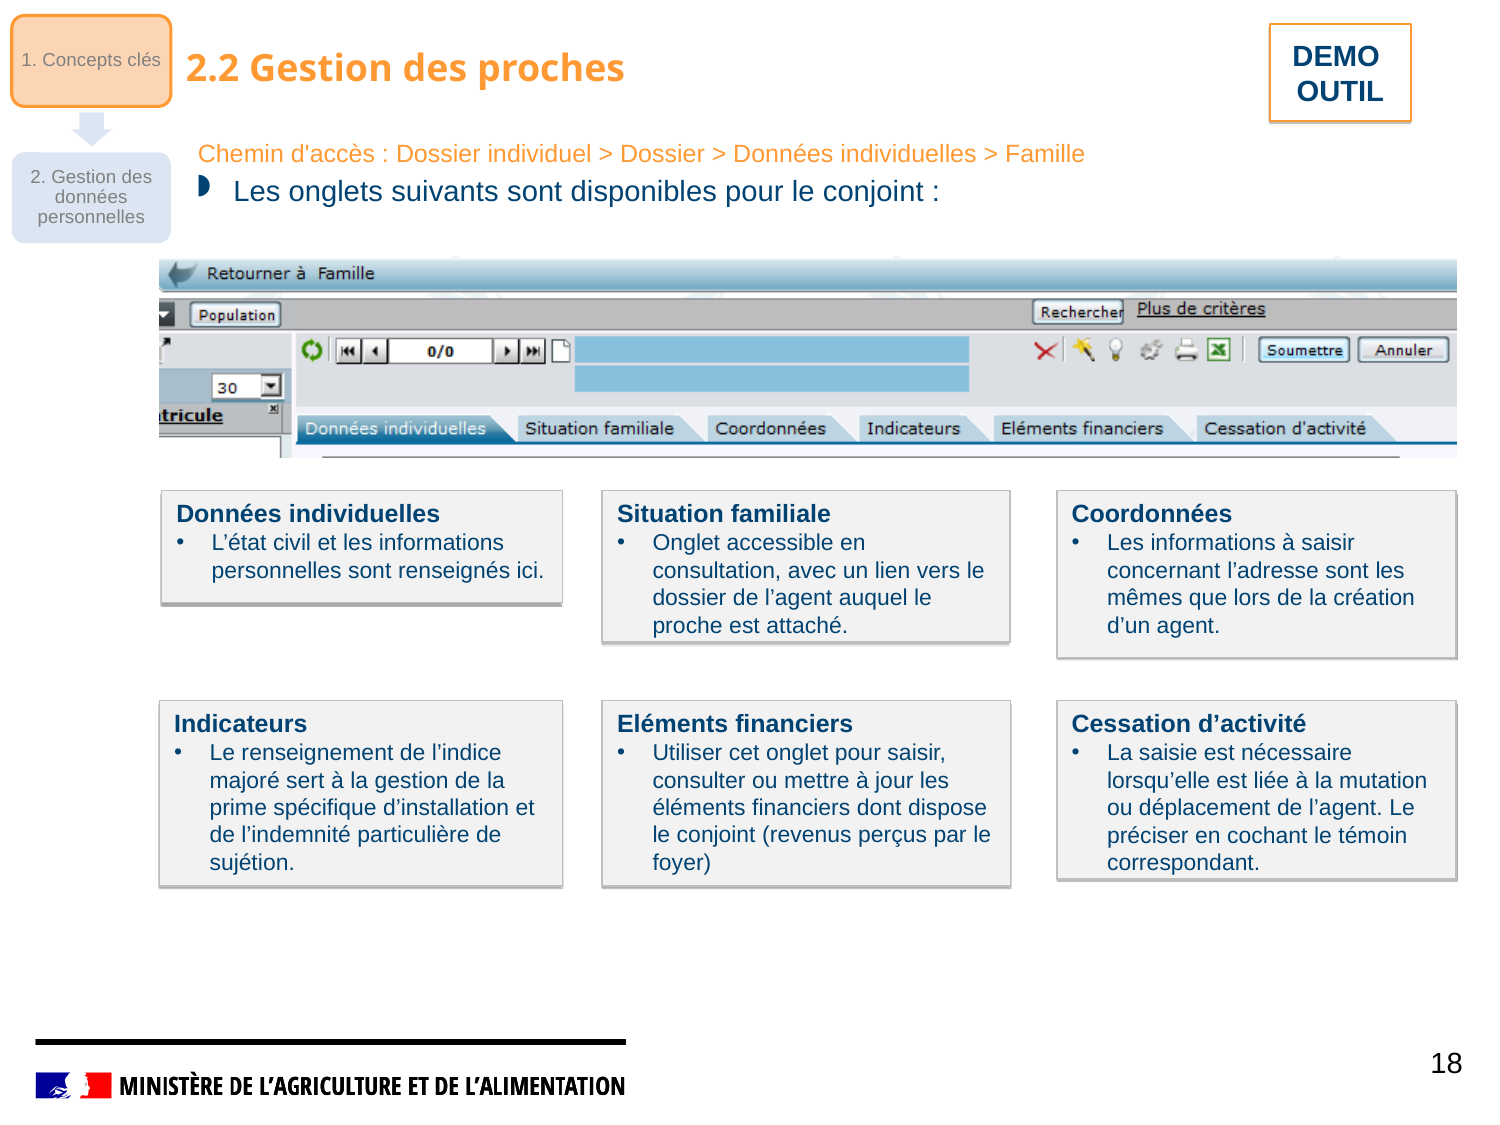

1. Concepts clés
DEMO
OUTIL
2.2 Gestion des proches
Chemin d'accès : Dossier individuel > Dossier > Données individuelles > Famille
Les onglets suivants sont disponibles pour le conjoint :
2. Gestion des données personnelles
Données individuelles
L’état civil et les informations personnelles sont renseignés ici.
Situation familiale
Onglet accessible en consultation, avec un lien vers le dossier de l’agent auquel le proche est attaché.
Coordonnées
Les informations à saisir concernant l’adresse sont les mêmes que lors de la création d’un agent.
Indicateurs
Le renseignement de l’indice majoré sert à la gestion de la prime spécifique d’installation et de l’indemnité particulière de sujétion.
Eléments financiers
Utiliser cet onglet pour saisir, consulter ou mettre à jour les éléments financiers dont dispose le conjoint (revenus perçus par le foyer)
Cessation d’activité
La saisie est nécessaire lorsqu’elle est liée à la mutation ou déplacement de l’agent. Le préciser en cochant le témoin correspondant.